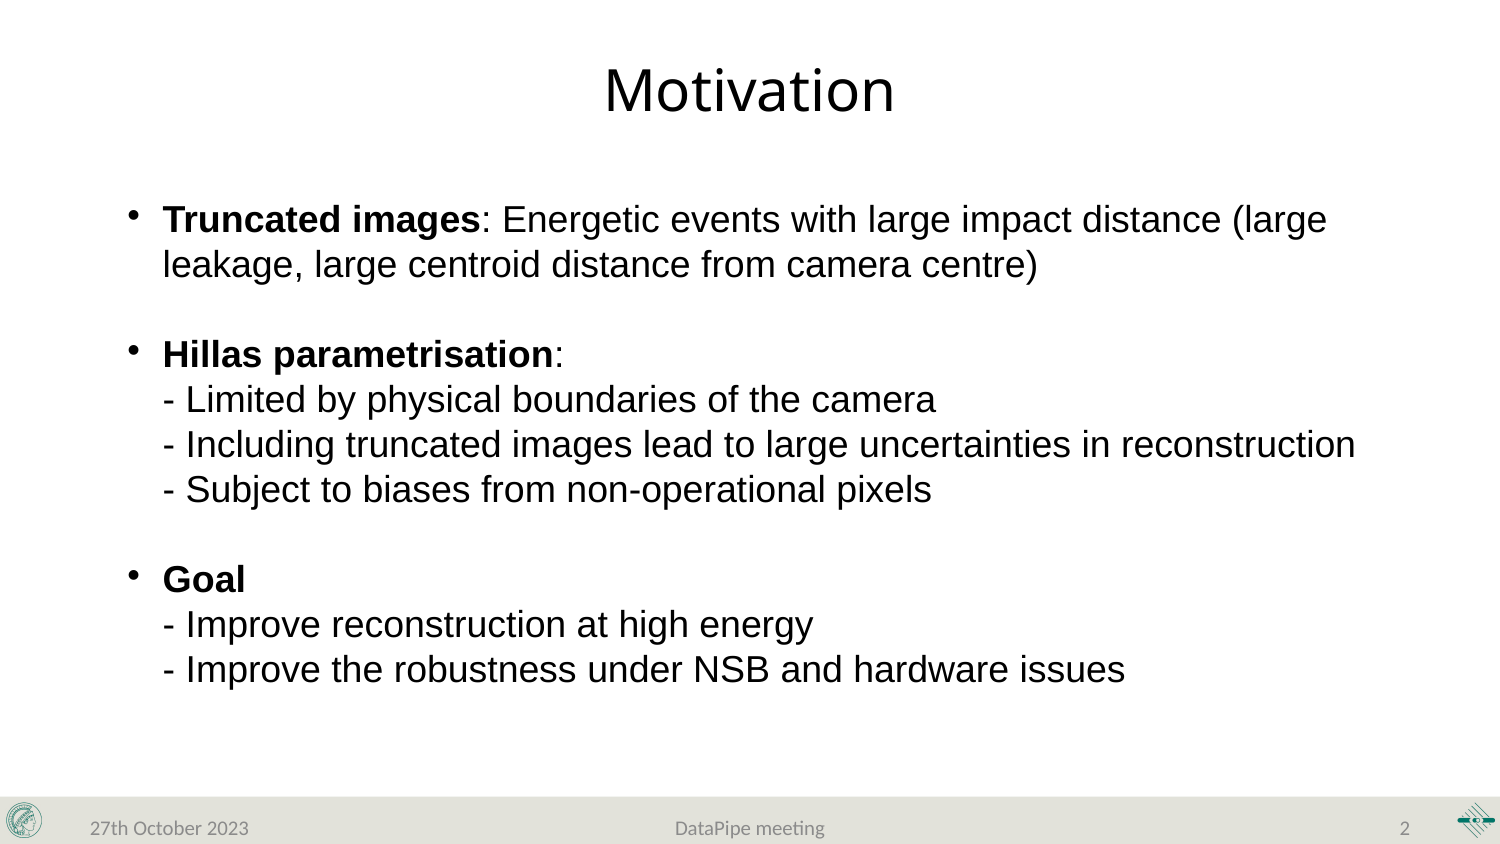

Motivation
Truncated images: Energetic events with large impact distance (large leakage, large centroid distance from camera centre)
Hillas parametrisation:
- Limited by physical boundaries of the camera
- Including truncated images lead to large uncertainties in reconstruction
- Subject to biases from non-operational pixels
Goal
- Improve reconstruction at high energy
- Improve the robustness under NSB and hardware issues
27th October 2023
DataPipe meeting
2